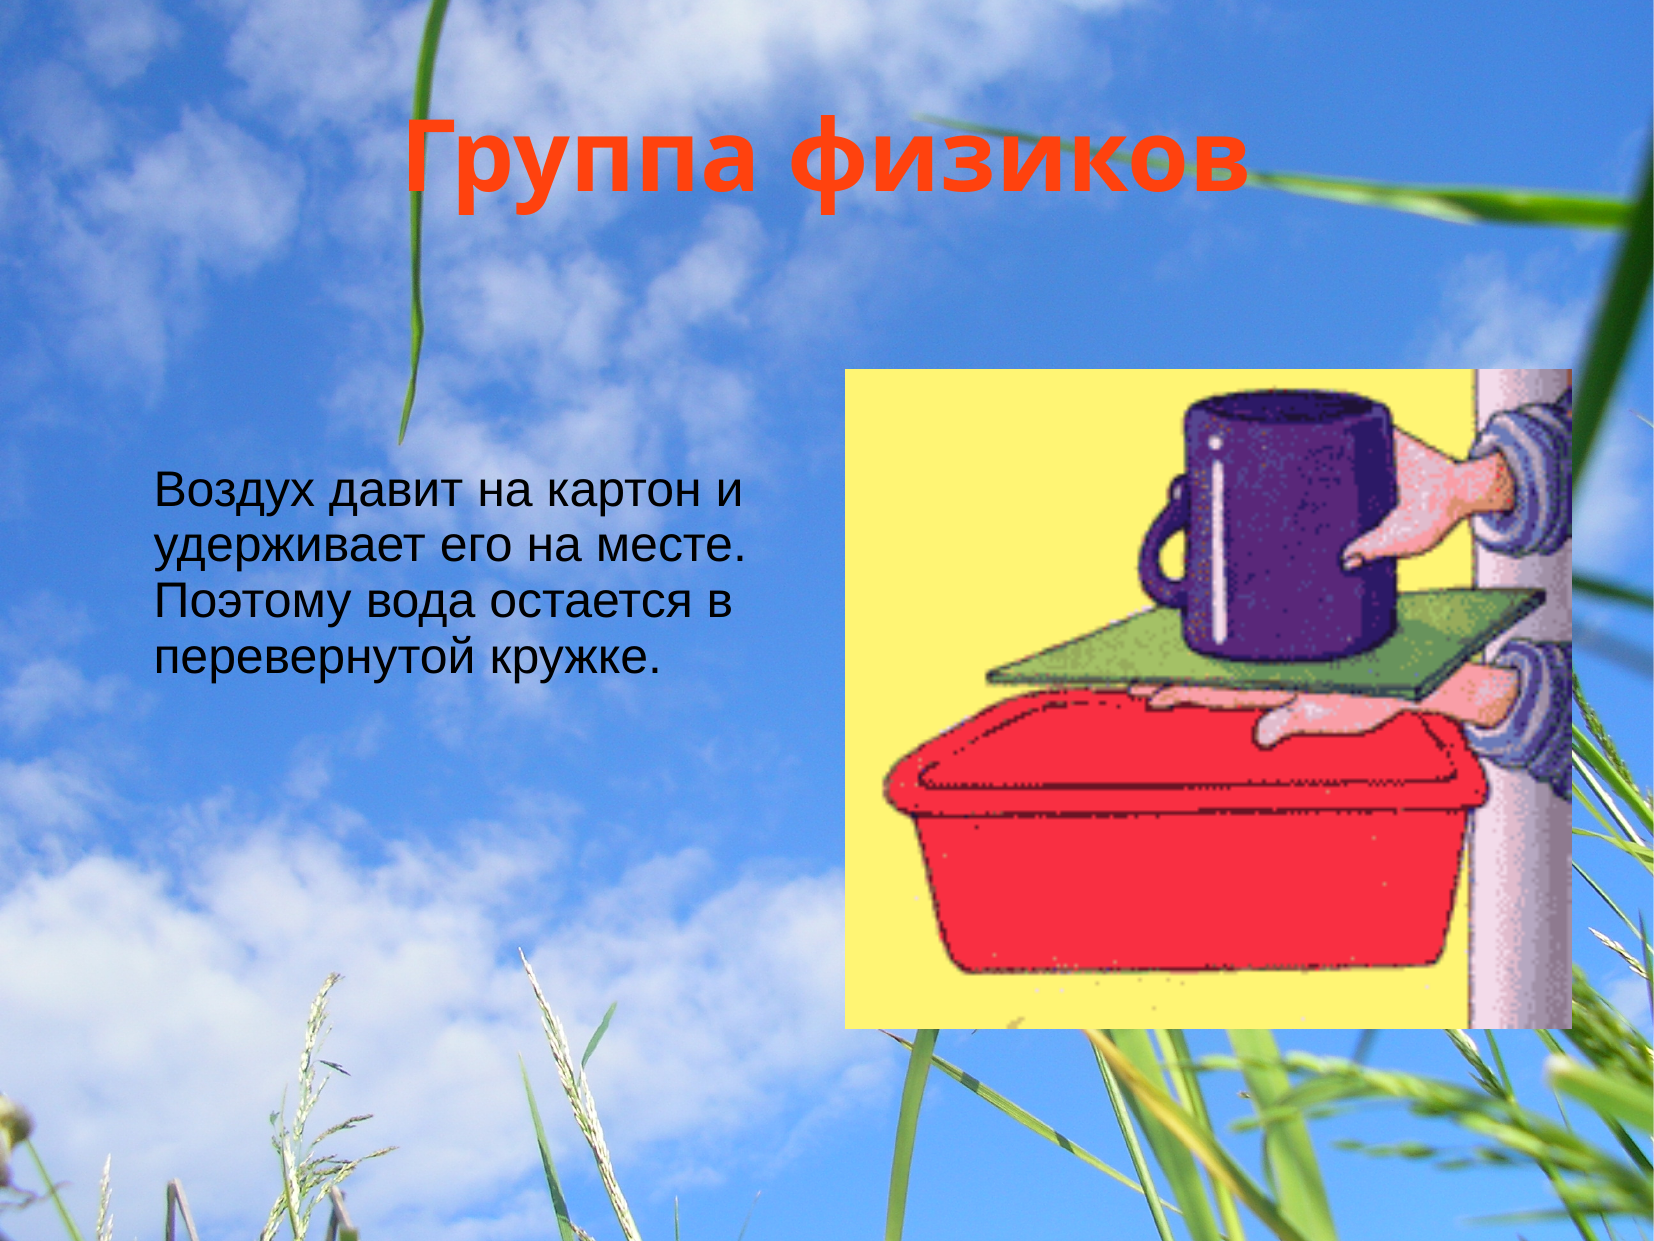

# Группа физиков
Воздух давит на картон и удерживает его на месте. Поэтому вода остается в перевернутой кружке.